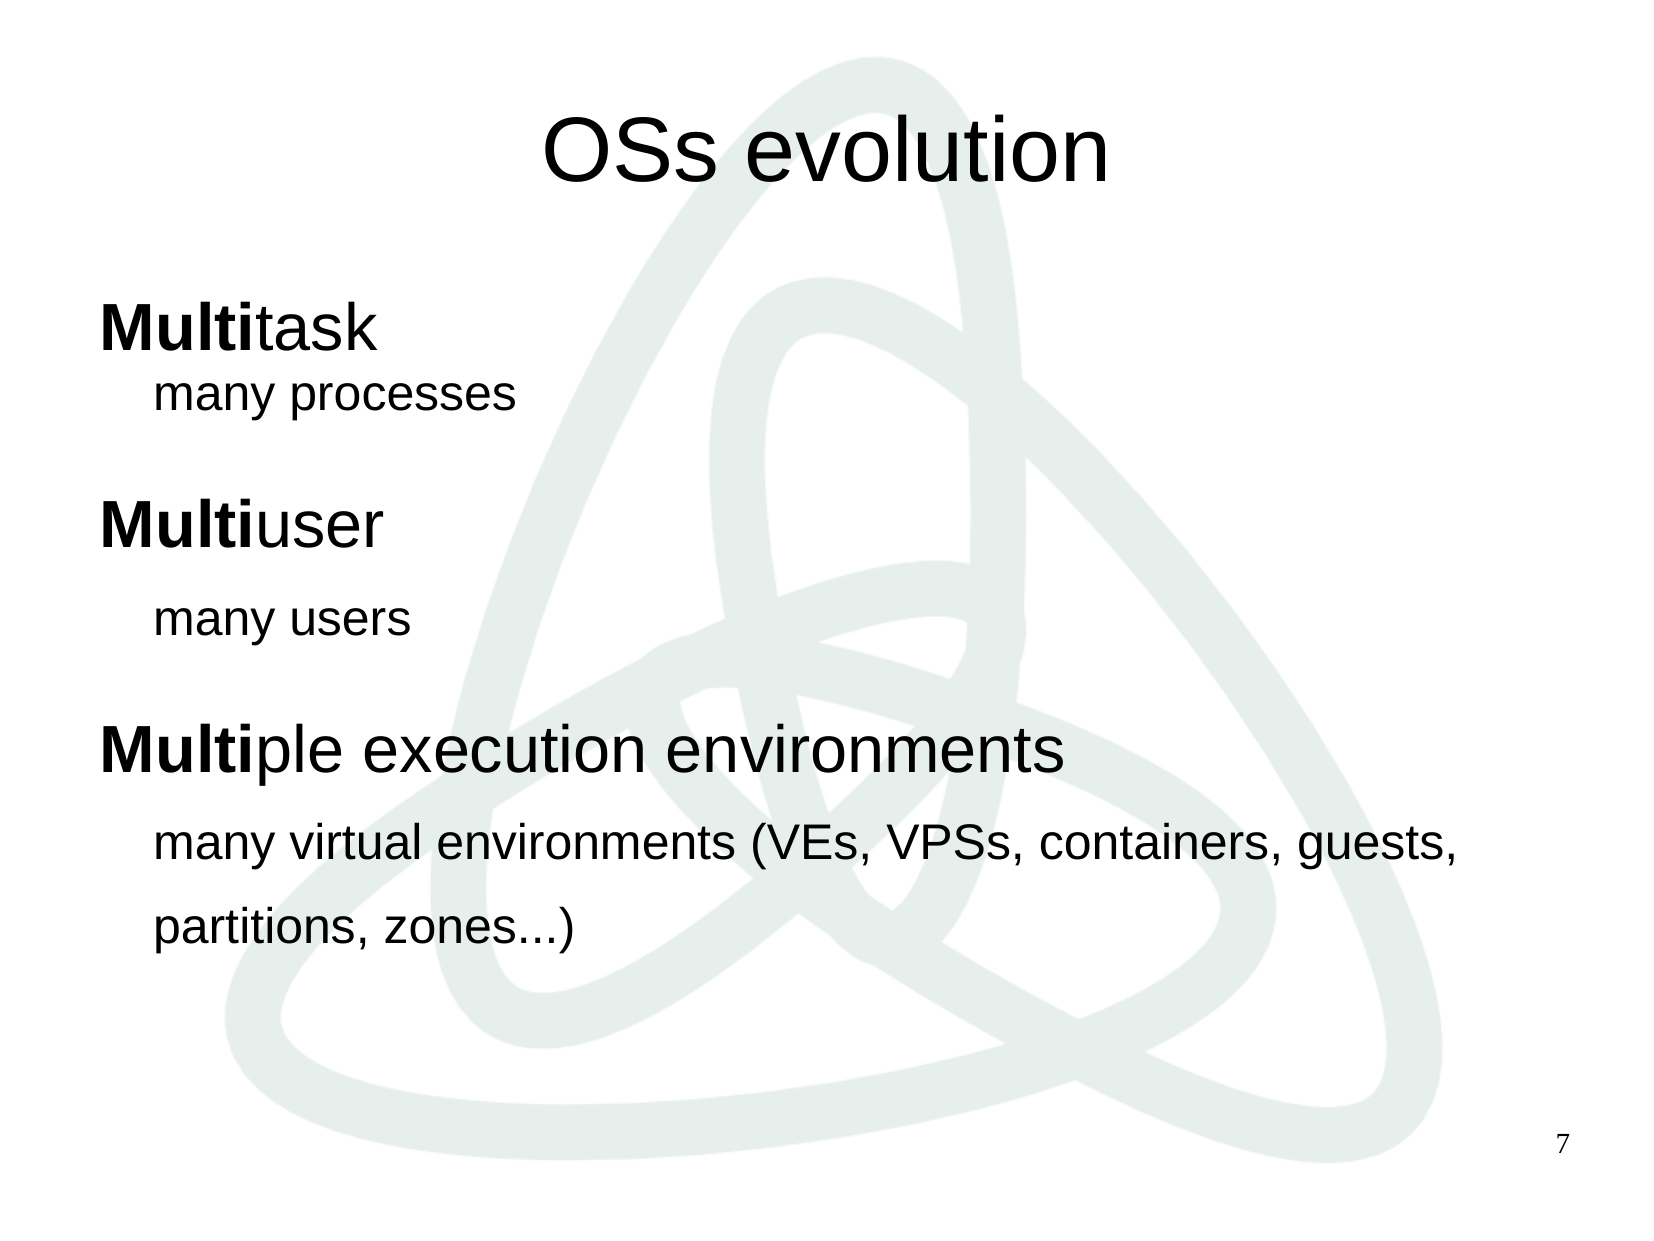

# OSs evolution
Multitask
many processes
Multiuser
many users
Multiple execution environments
many virtual environments (VEs, VPSs, containers, guests, partitions, zones...)